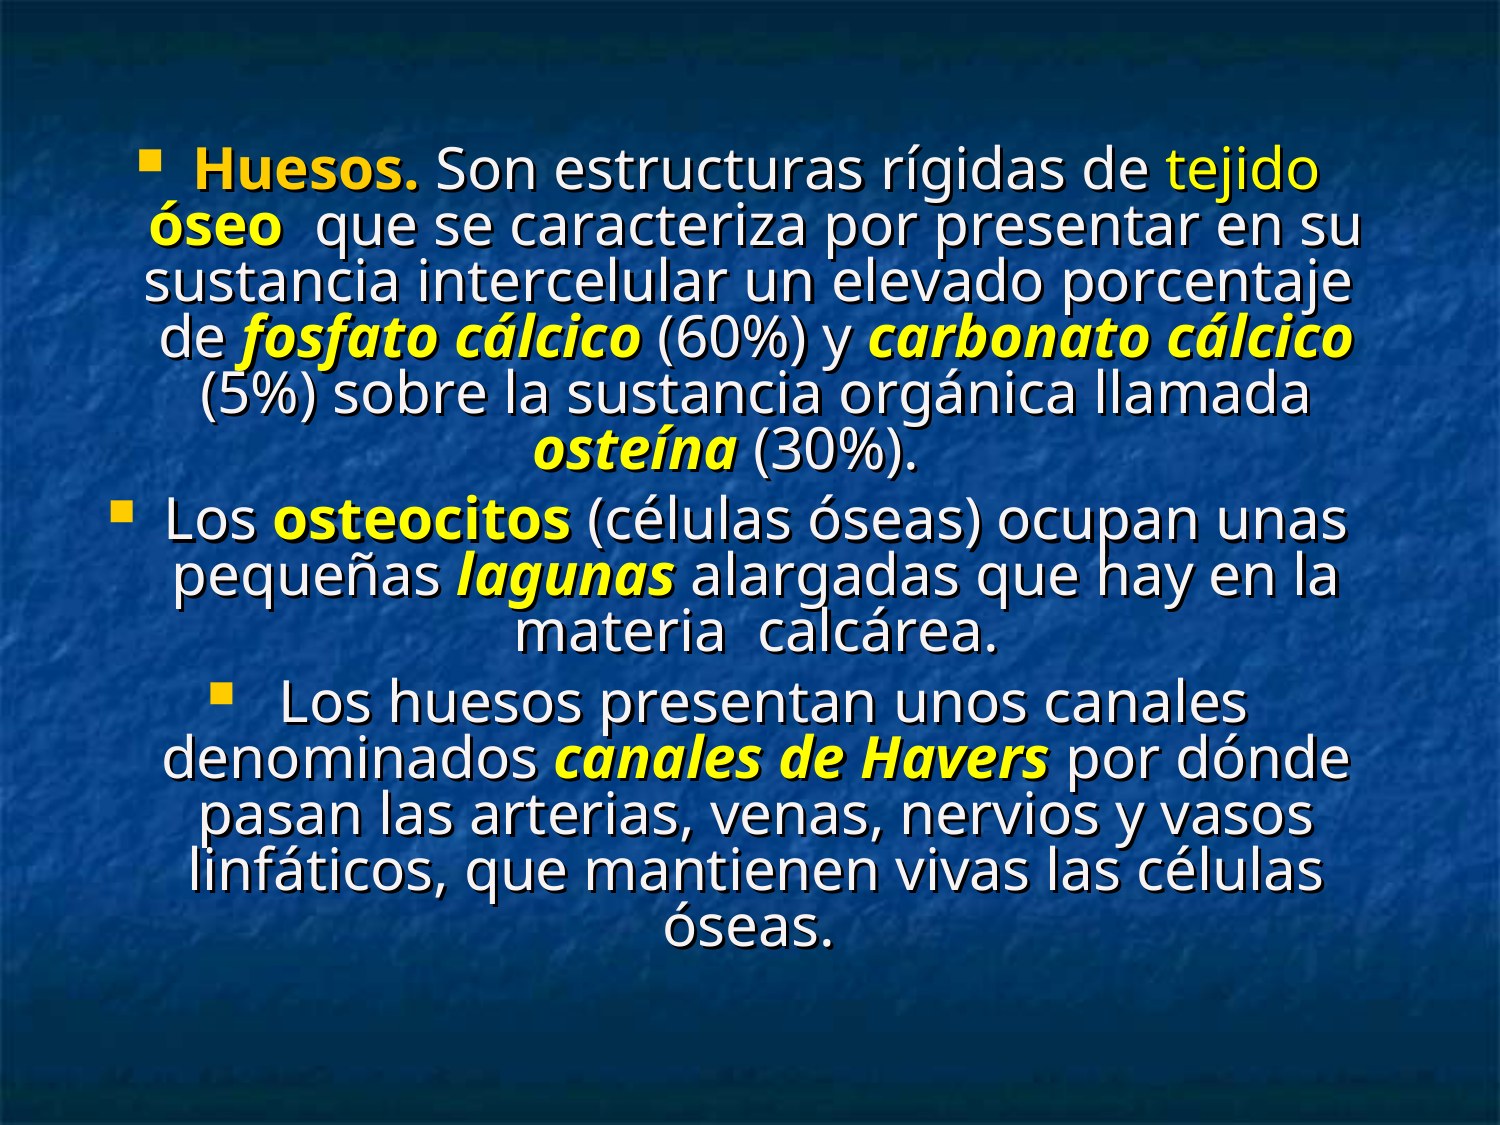

# Huesos. Son estructuras rígidas de tejido óseo que se caracteriza por presentar en su sustancia intercelular un elevado porcentaje de fosfato cálcico (60%) y carbonato cálcico (5%) sobre la sustancia orgánica llamada osteína (30%).
Los osteocitos (células óseas) ocupan unas pequeñas lagunas alargadas que hay en la materia calcárea.
 Los huesos presentan unos canales denominados canales de Havers por dónde pasan las arterias, venas, nervios y vasos linfáticos, que mantienen vivas las células óseas.